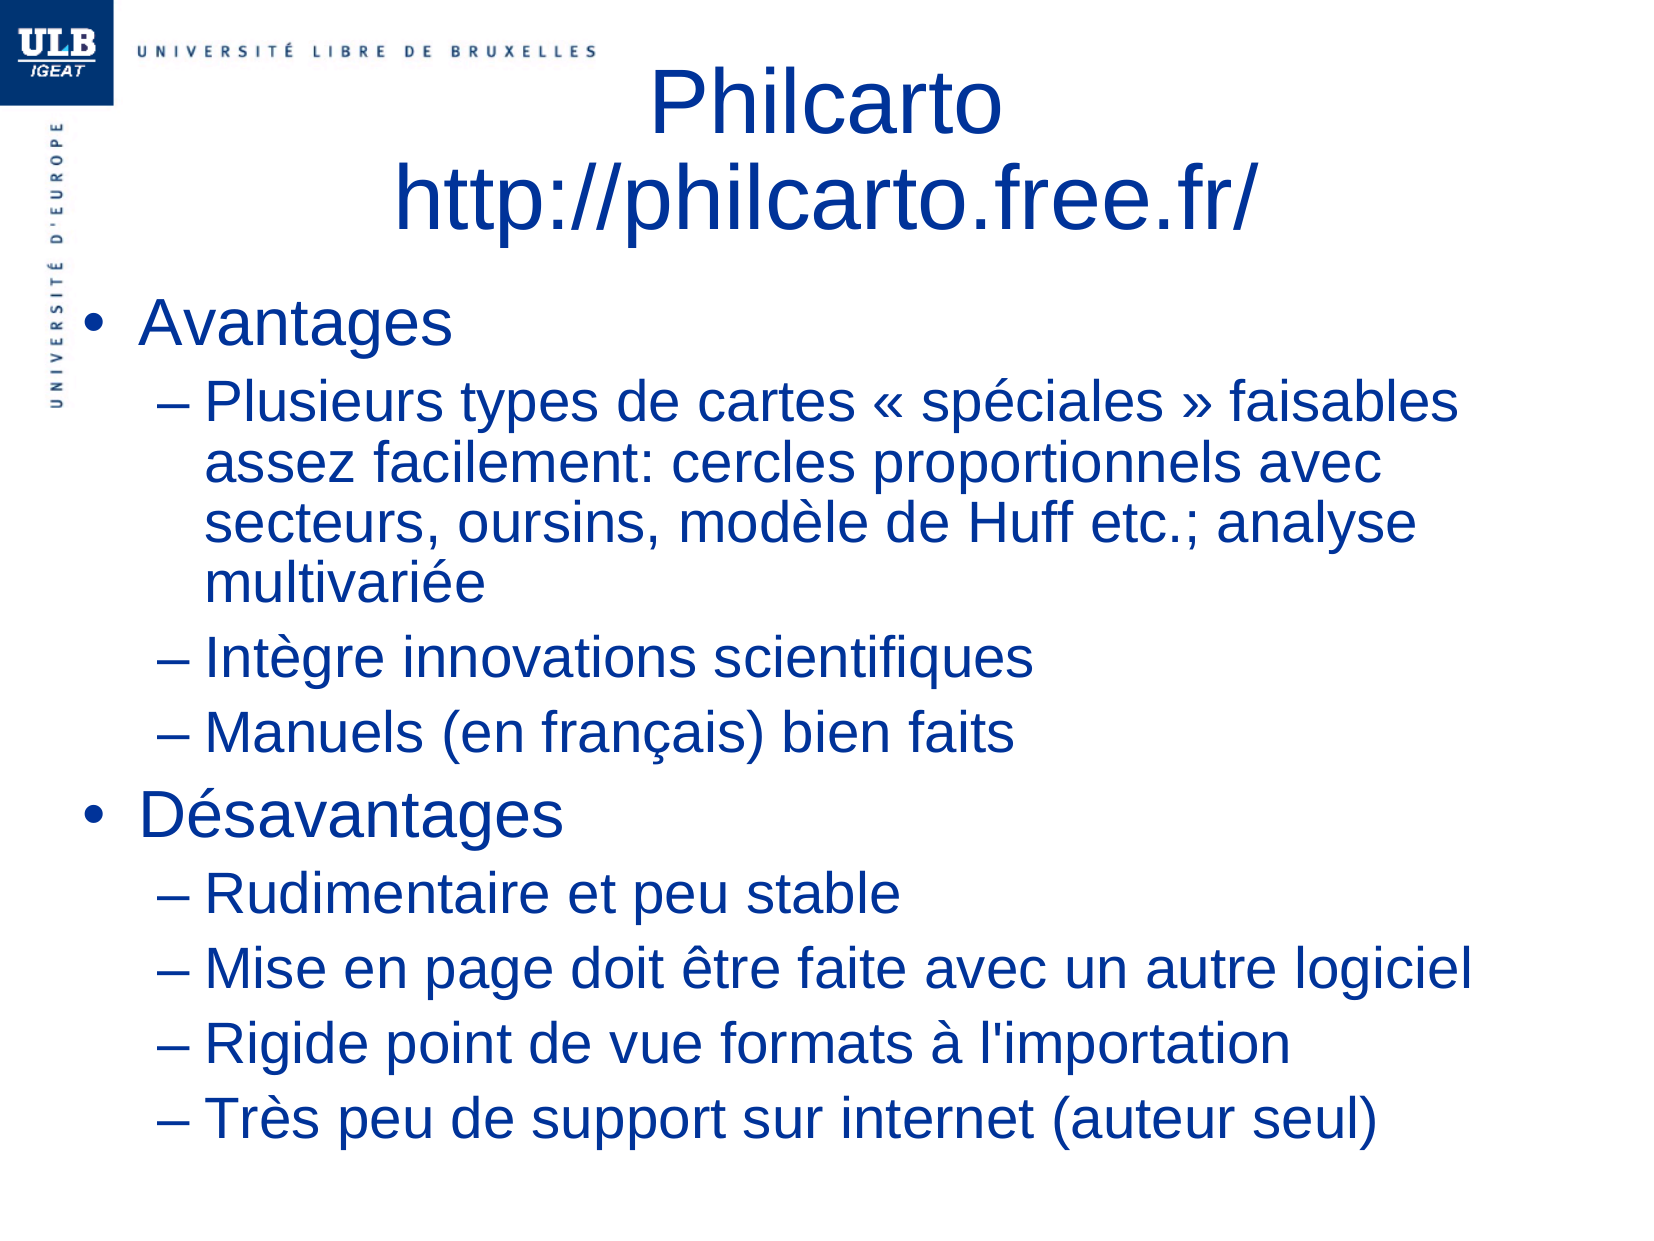

# Philcarto http://philcarto.free.fr/
Avantages
Plusieurs types de cartes « spéciales » faisables assez facilement: cercles proportionnels avec secteurs, oursins, modèle de Huff etc.; analyse multivariée
Intègre innovations scientifiques
Manuels (en français) bien faits
Désavantages
Rudimentaire et peu stable
Mise en page doit être faite avec un autre logiciel
Rigide point de vue formats à l'importation
Très peu de support sur internet (auteur seul)